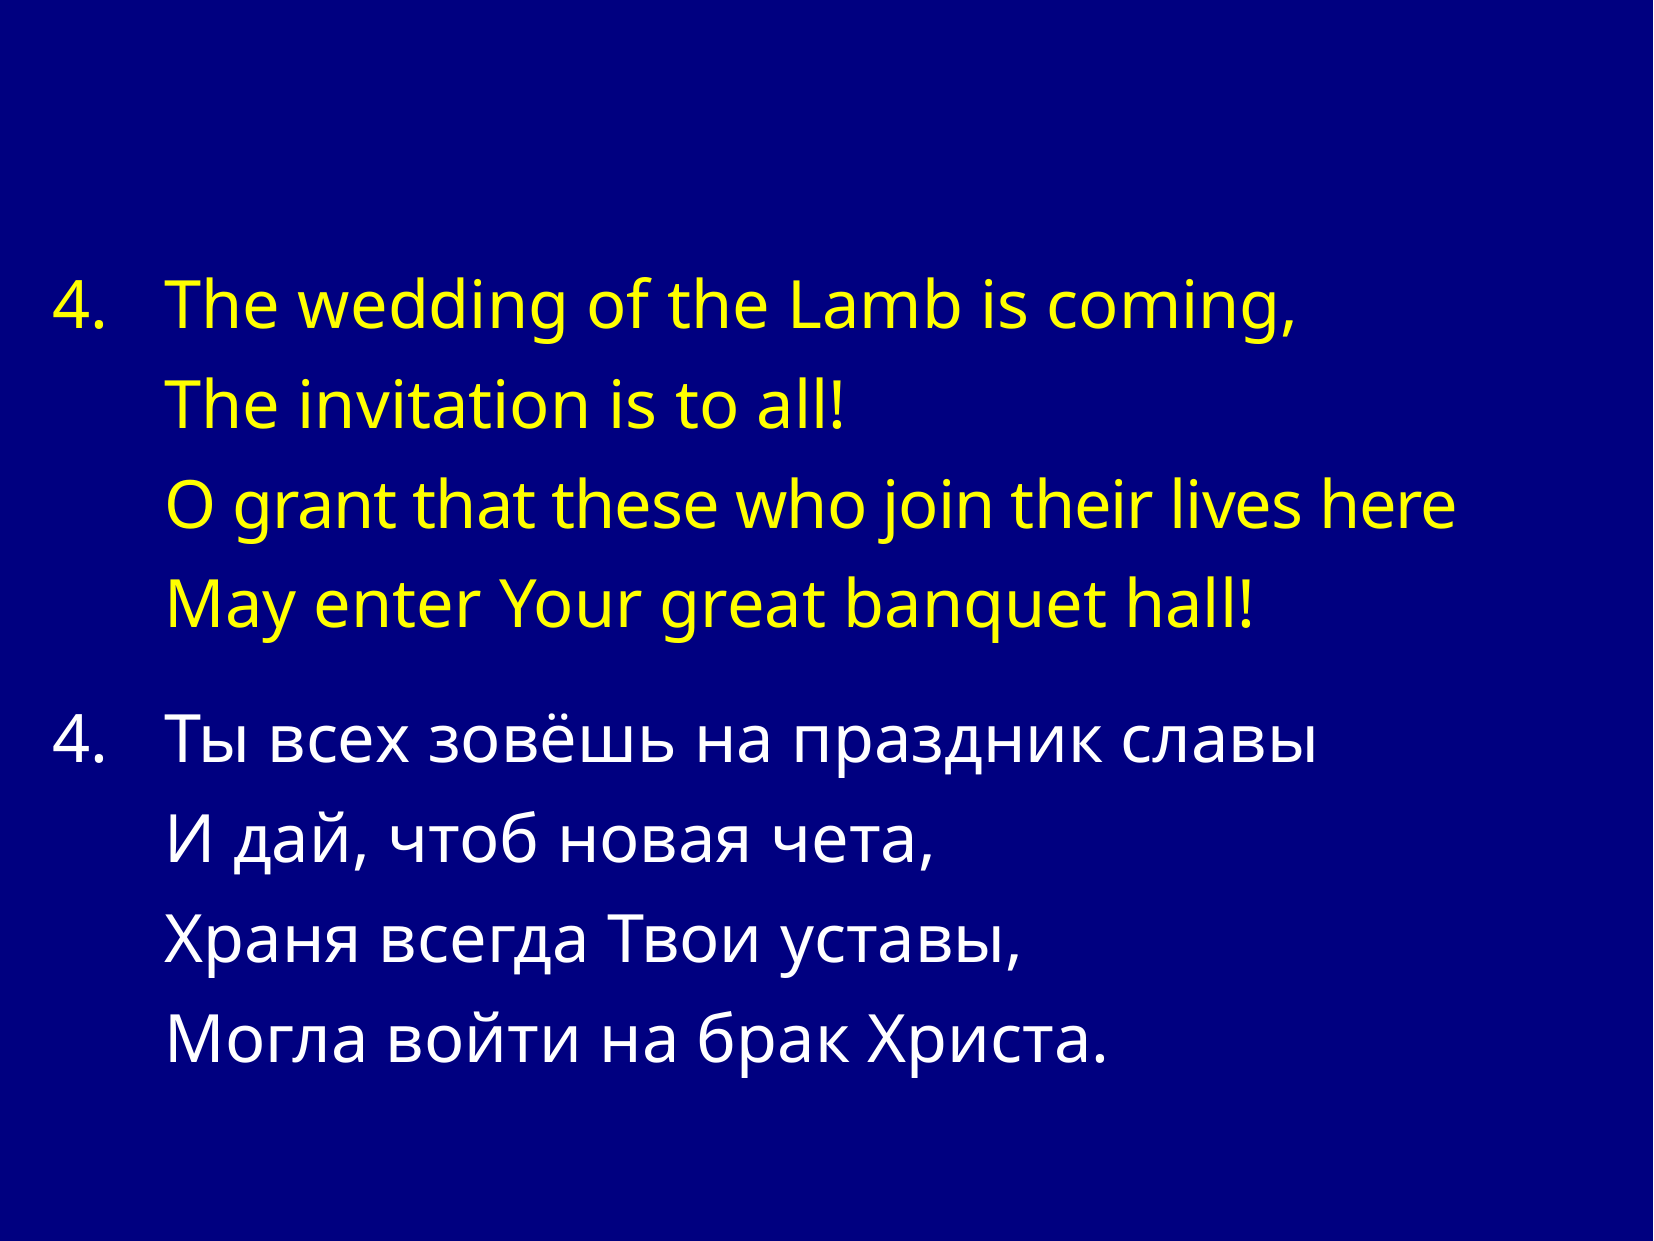

4.	The wedding of the Lamb is coming,
	The invitation is to all!
	O grant that these who join their lives here
	May enter Your great banquet hall!
4.	Ты всех зовёшь на праздник славы
	И дай, чтоб новая чета,
	Храня всегда Твои уставы,
	Могла войти на брак Христа.